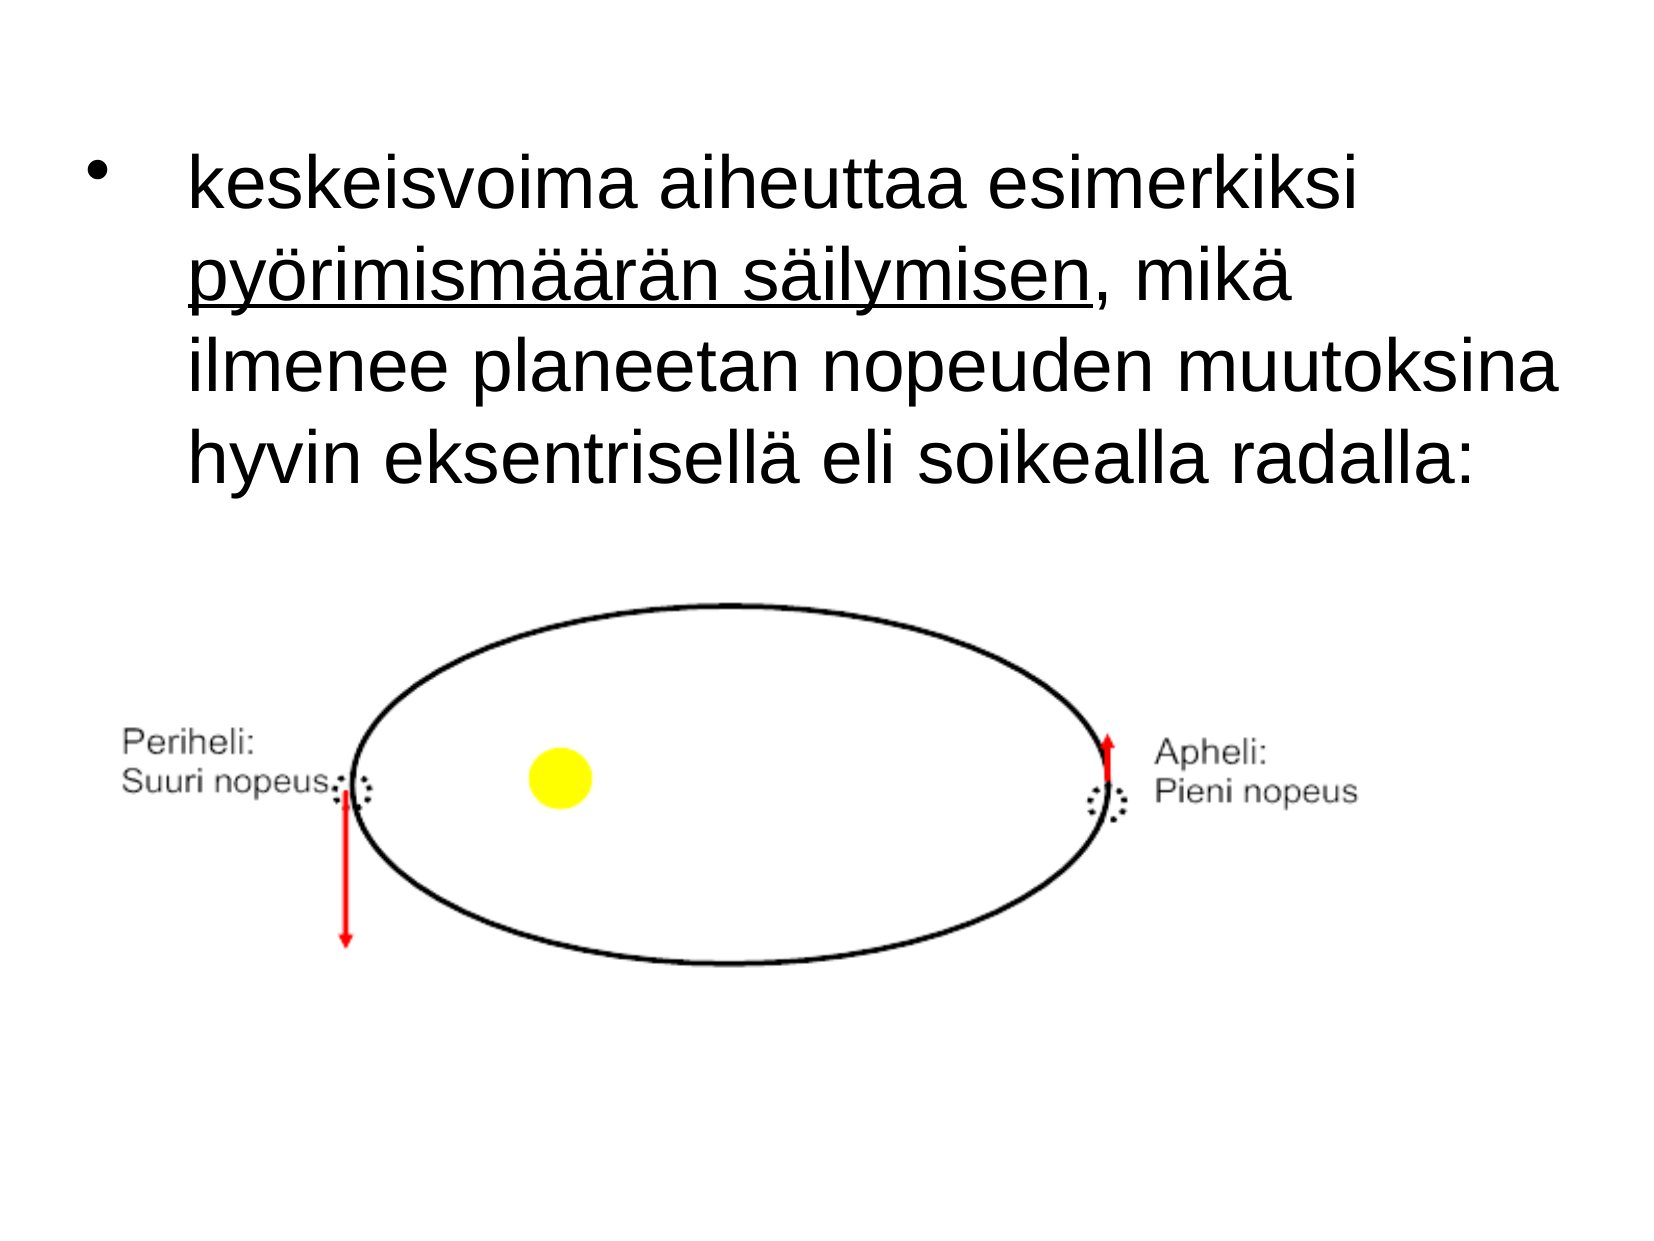

keskeisvoima aiheuttaa esimerkiksi
pyörimismäärän säilymisen, mikä ilmenee planeetan nopeuden muutoksina hyvin eksentrisellä eli soikealla radalla: